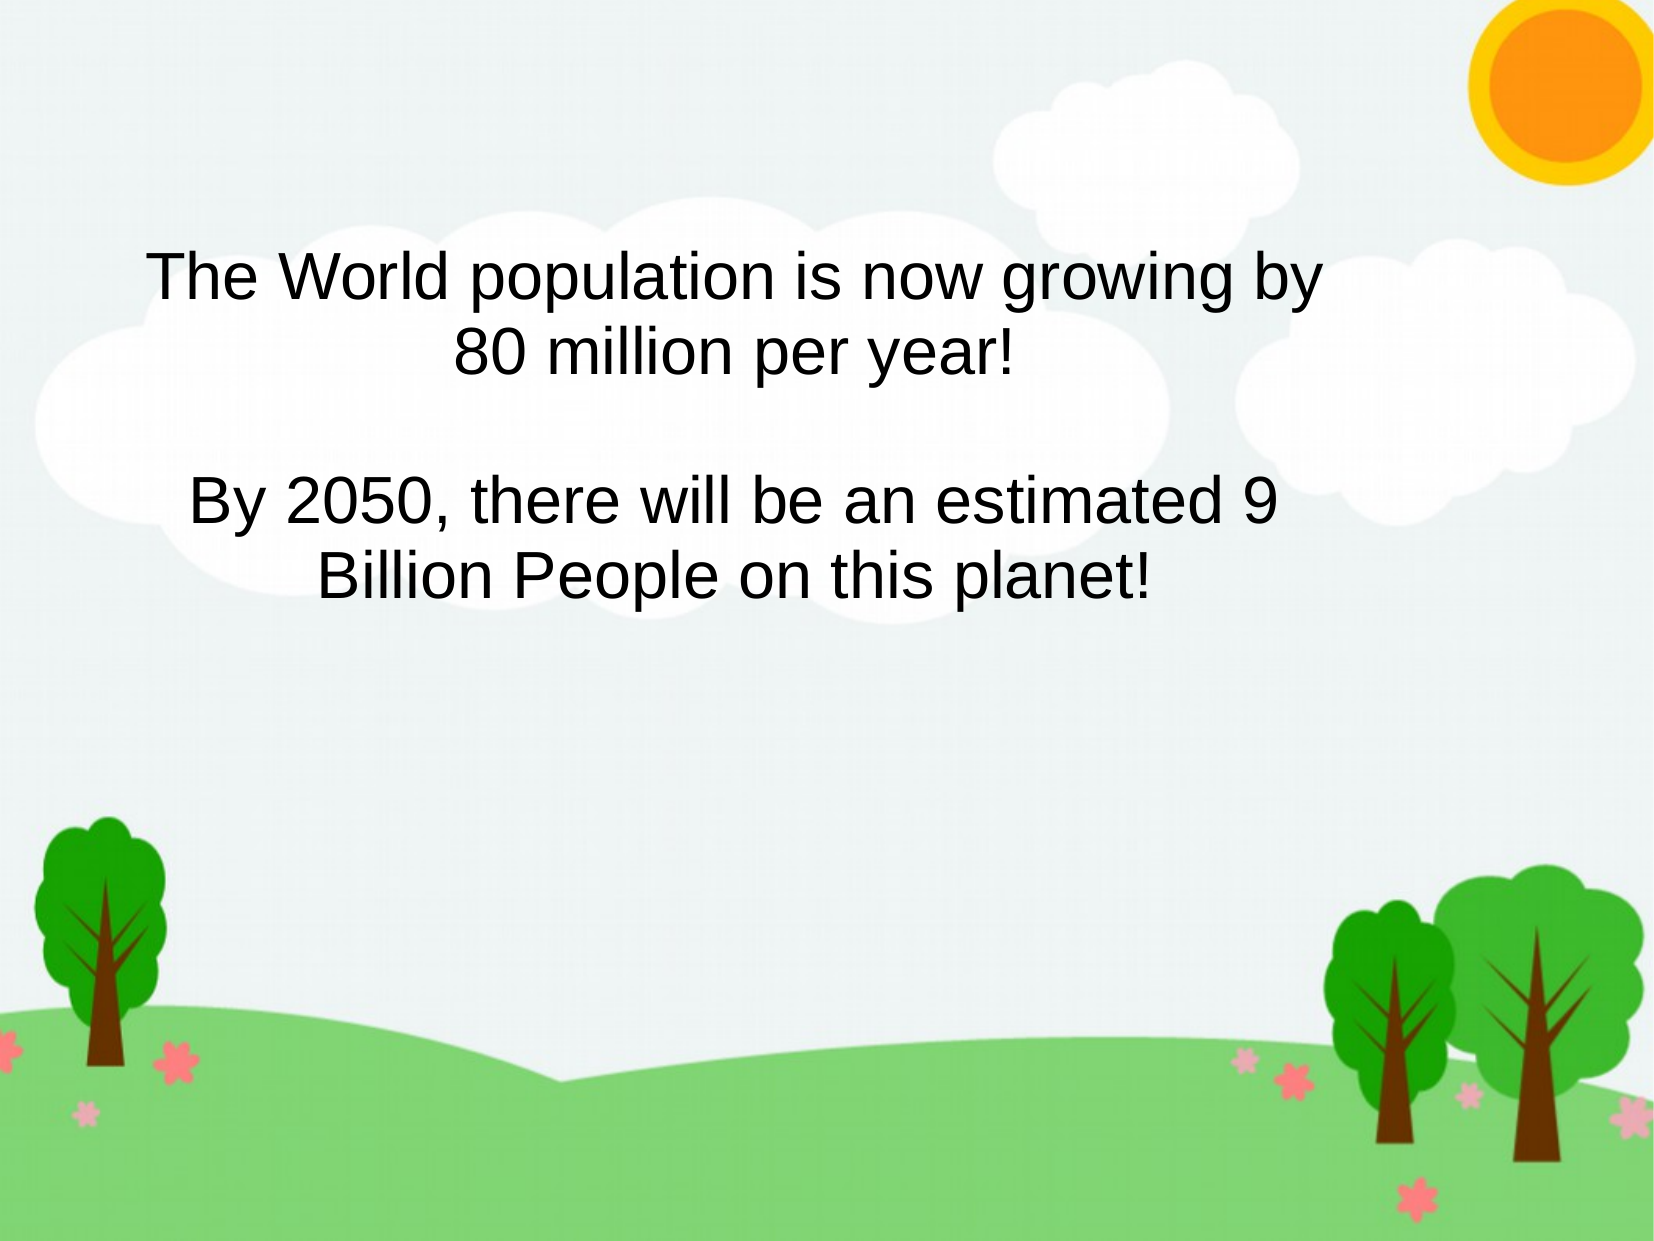

# The World population is now growing by 80 million per year!
By 2050, there will be an estimated 9 Billion People on this planet!